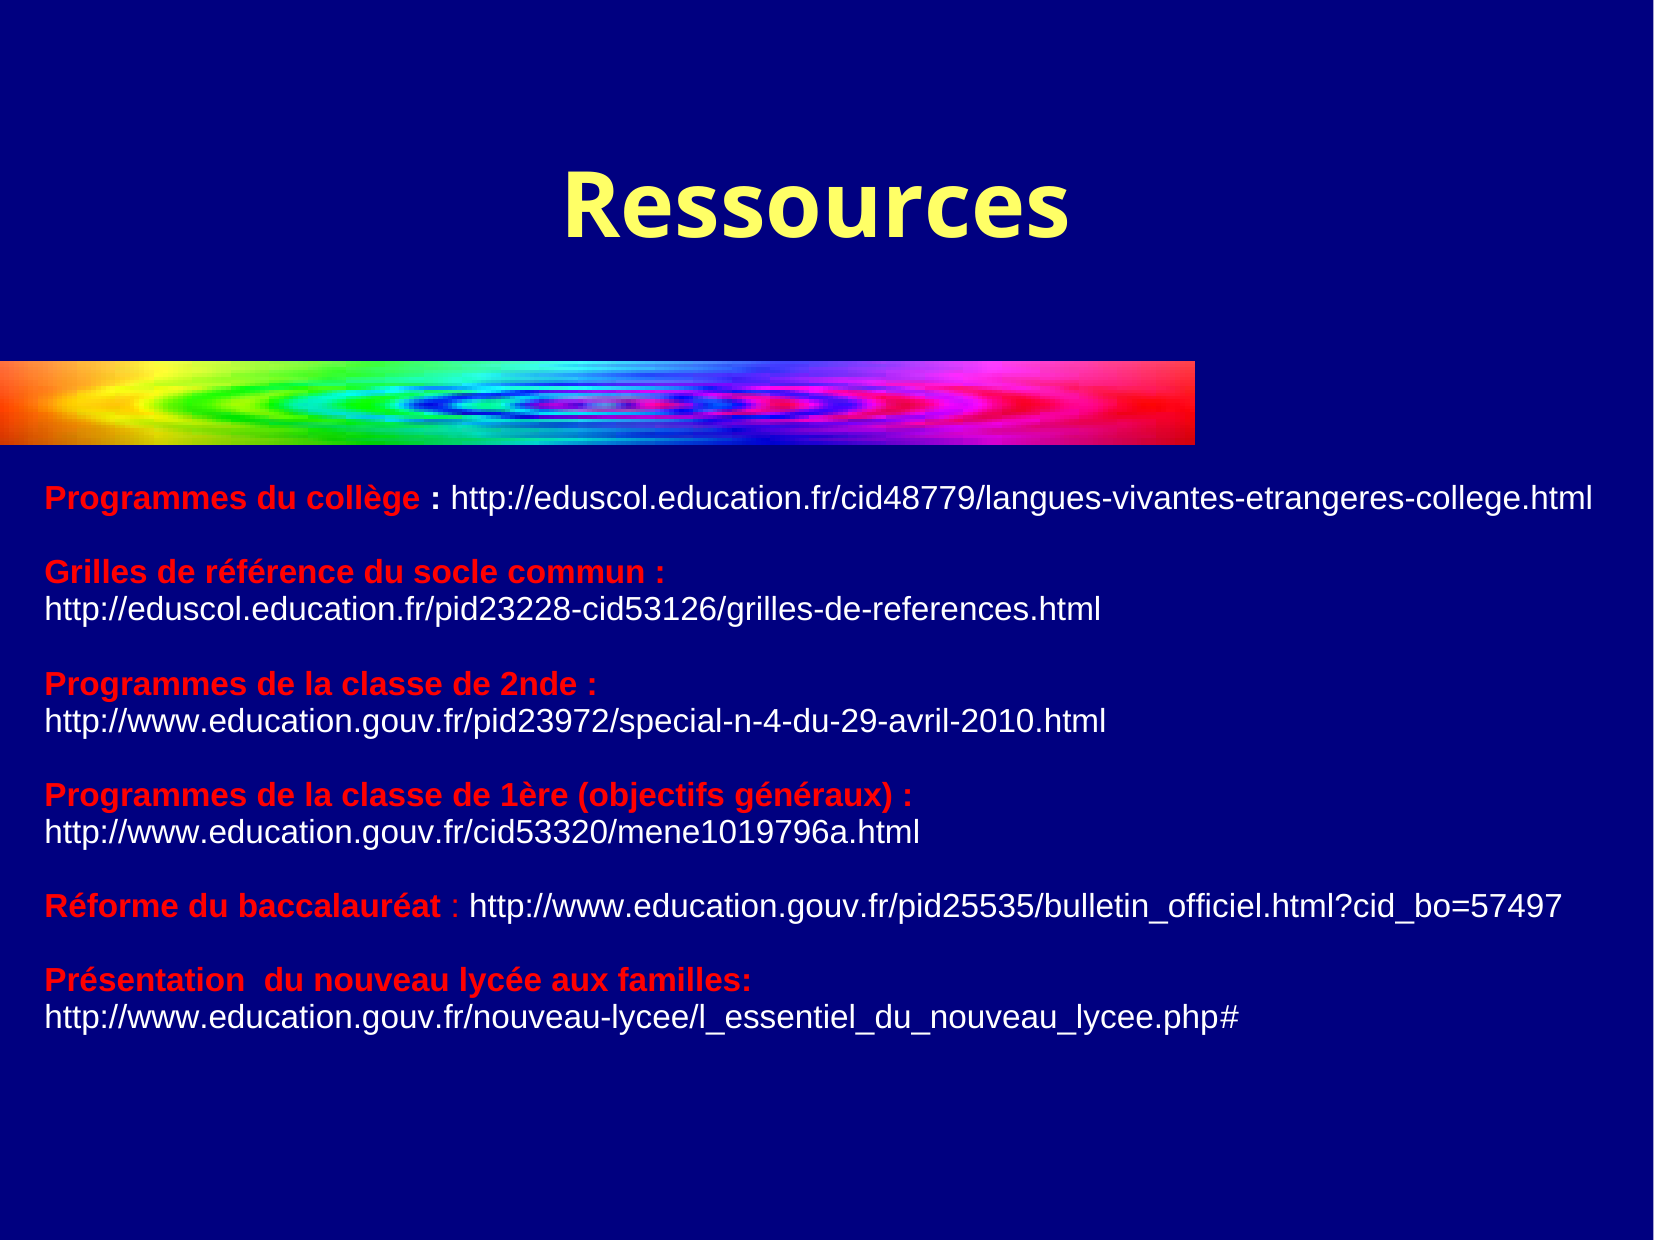

# Ressources
Programmes du collège : http://eduscol.education.fr/cid48779/langues-vivantes-etrangeres-college.html
Grilles de référence du socle commun : http://eduscol.education.fr/pid23228-cid53126/grilles-de-references.html
Programmes de la classe de 2nde : http://www.education.gouv.fr/pid23972/special-n-4-du-29-avril-2010.html
Programmes de la classe de 1ère (objectifs généraux) : http://www.education.gouv.fr/cid53320/mene1019796a.html
Réforme du baccalauréat : http://www.education.gouv.fr/pid25535/bulletin_officiel.html?cid_bo=57497
Présentation du nouveau lycée aux familles: http://www.education.gouv.fr/nouveau-lycee/l_essentiel_du_nouveau_lycee.php#